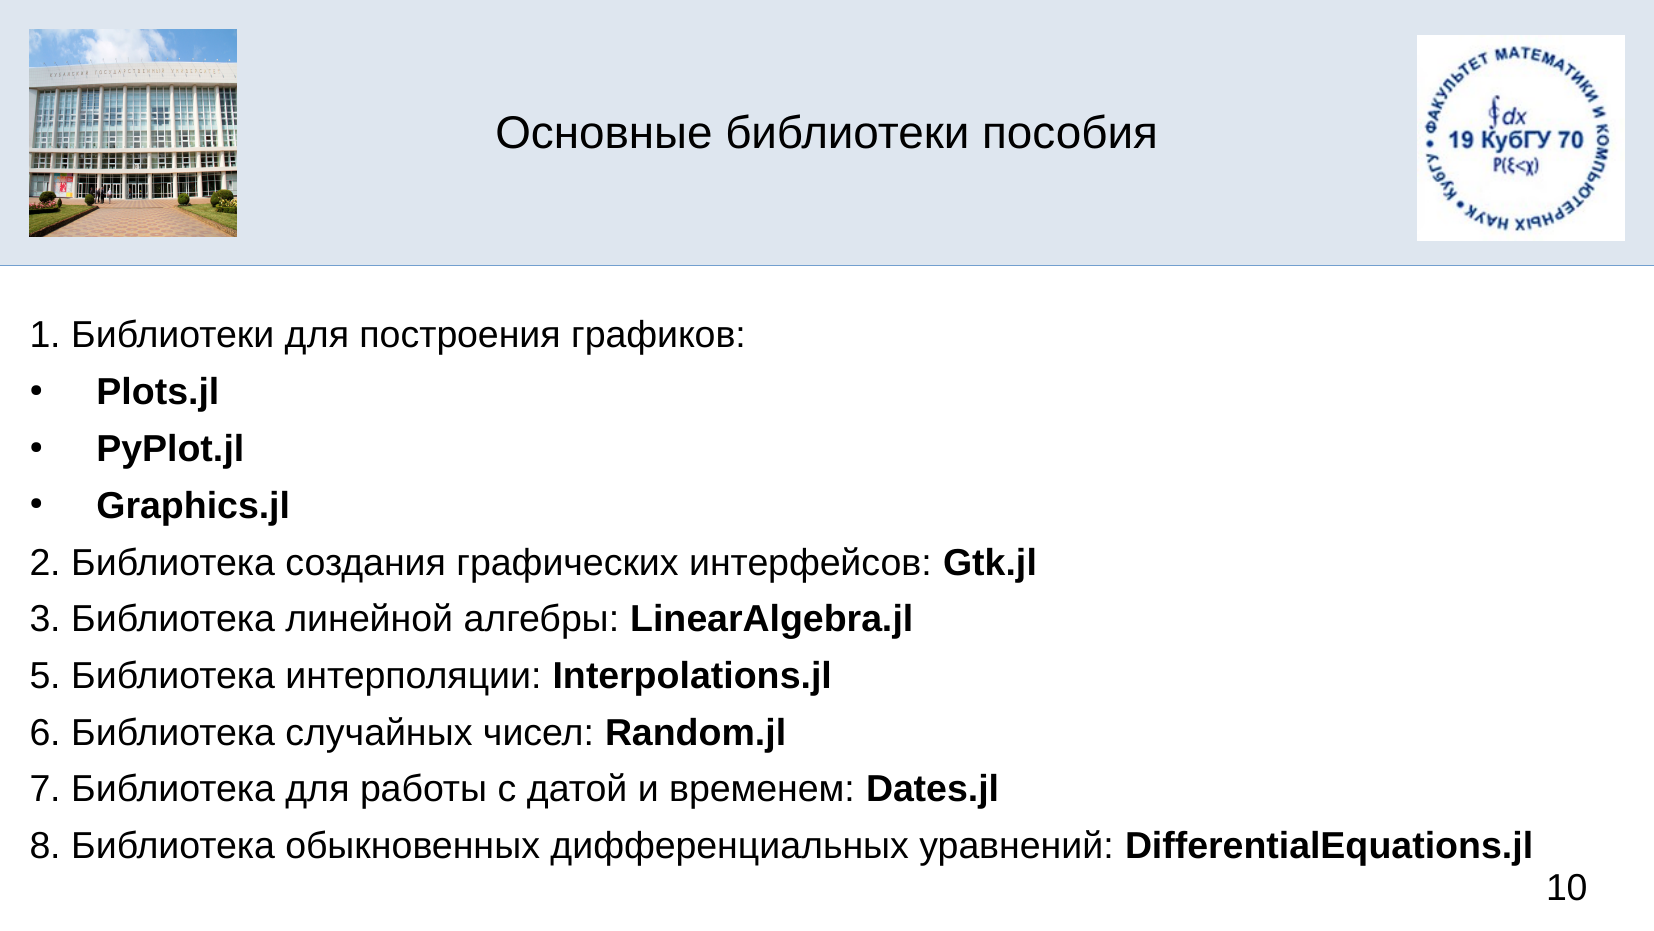

# Основные библиотеки пособия
1. Библиотеки для построения графиков:
 Plots.jl
 PyPlot.jl
 Graphics.jl
2. Библиотека создания графических интерфейсов: Gtk.jl
3. Библиотека линейной алгебры: LinearAlgebra.jl
5. Библиотека интерполяции: Interpolations.jl
6. Библиотека случайных чисел: Random.jl
7. Библиотека для работы с датой и временем: Dates.jl
8. Библиотека обыкновенных дифференциальных уравнений: DifferentialEquations.jl